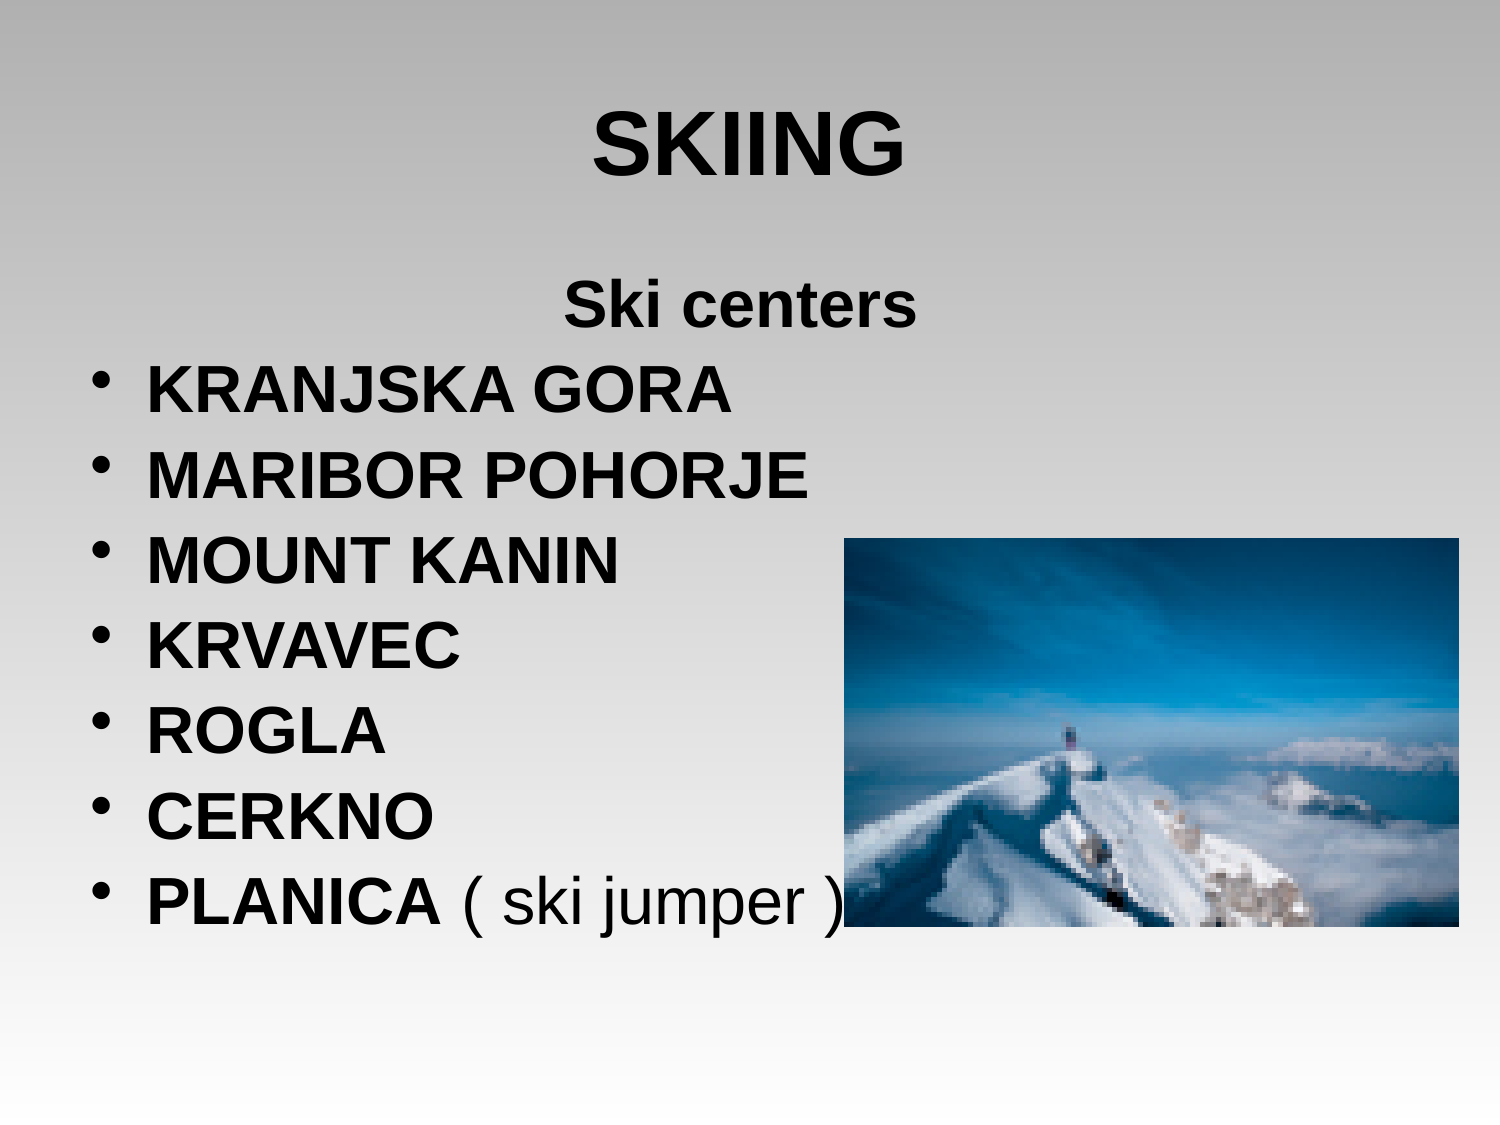

# SKIING
Ski centers
KRANJSKA GORA
MARIBOR POHORJE
MOUNT KANIN
KRVAVEC
ROGLA
CERKNO
PLANICA ( ski jumper )